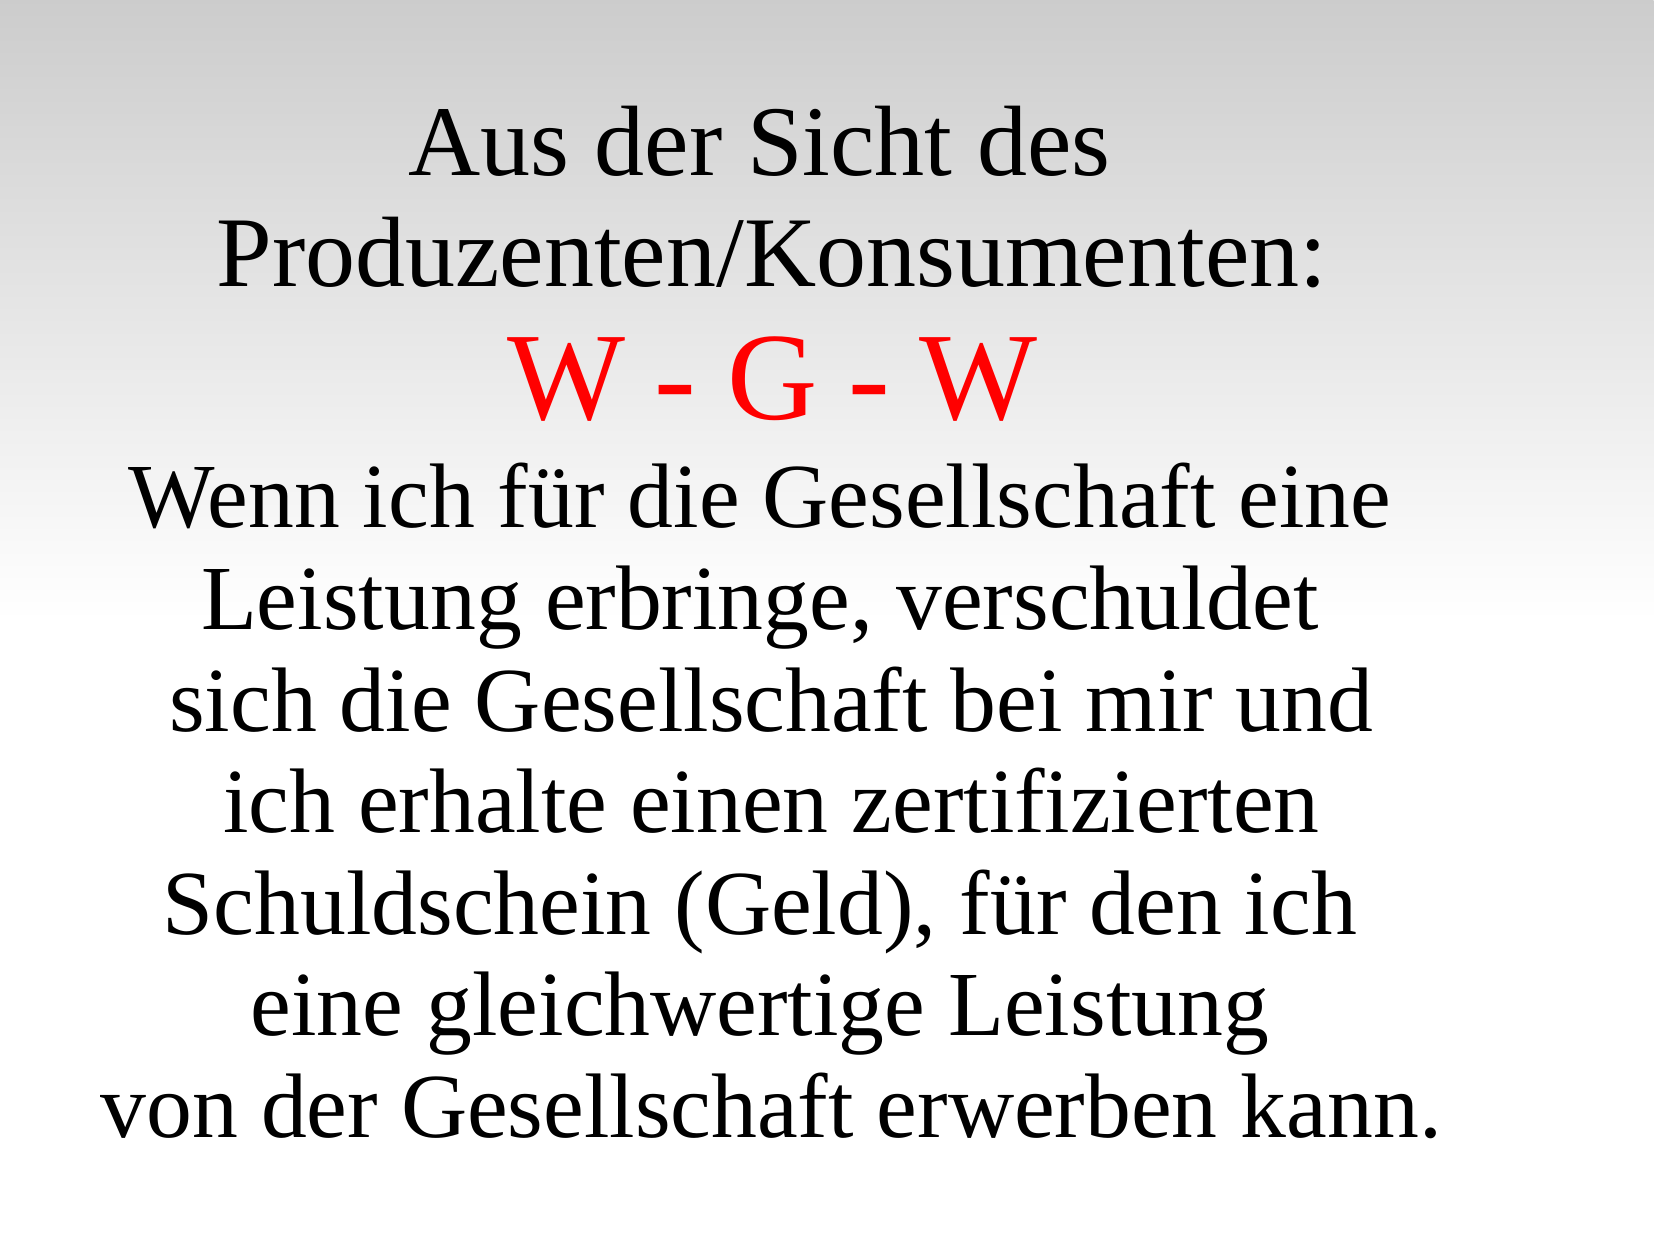

Aus der Sicht des
Produzenten/Konsumenten:
W - G - W
Wenn ich für die Gesellschaft eine
Leistung erbringe, verschuldet
sich die Gesellschaft bei mir und
ich erhalte einen zertifizierten
Schuldschein (Geld), für den ich
eine gleichwertige Leistung
von der Gesellschaft erwerben kann.